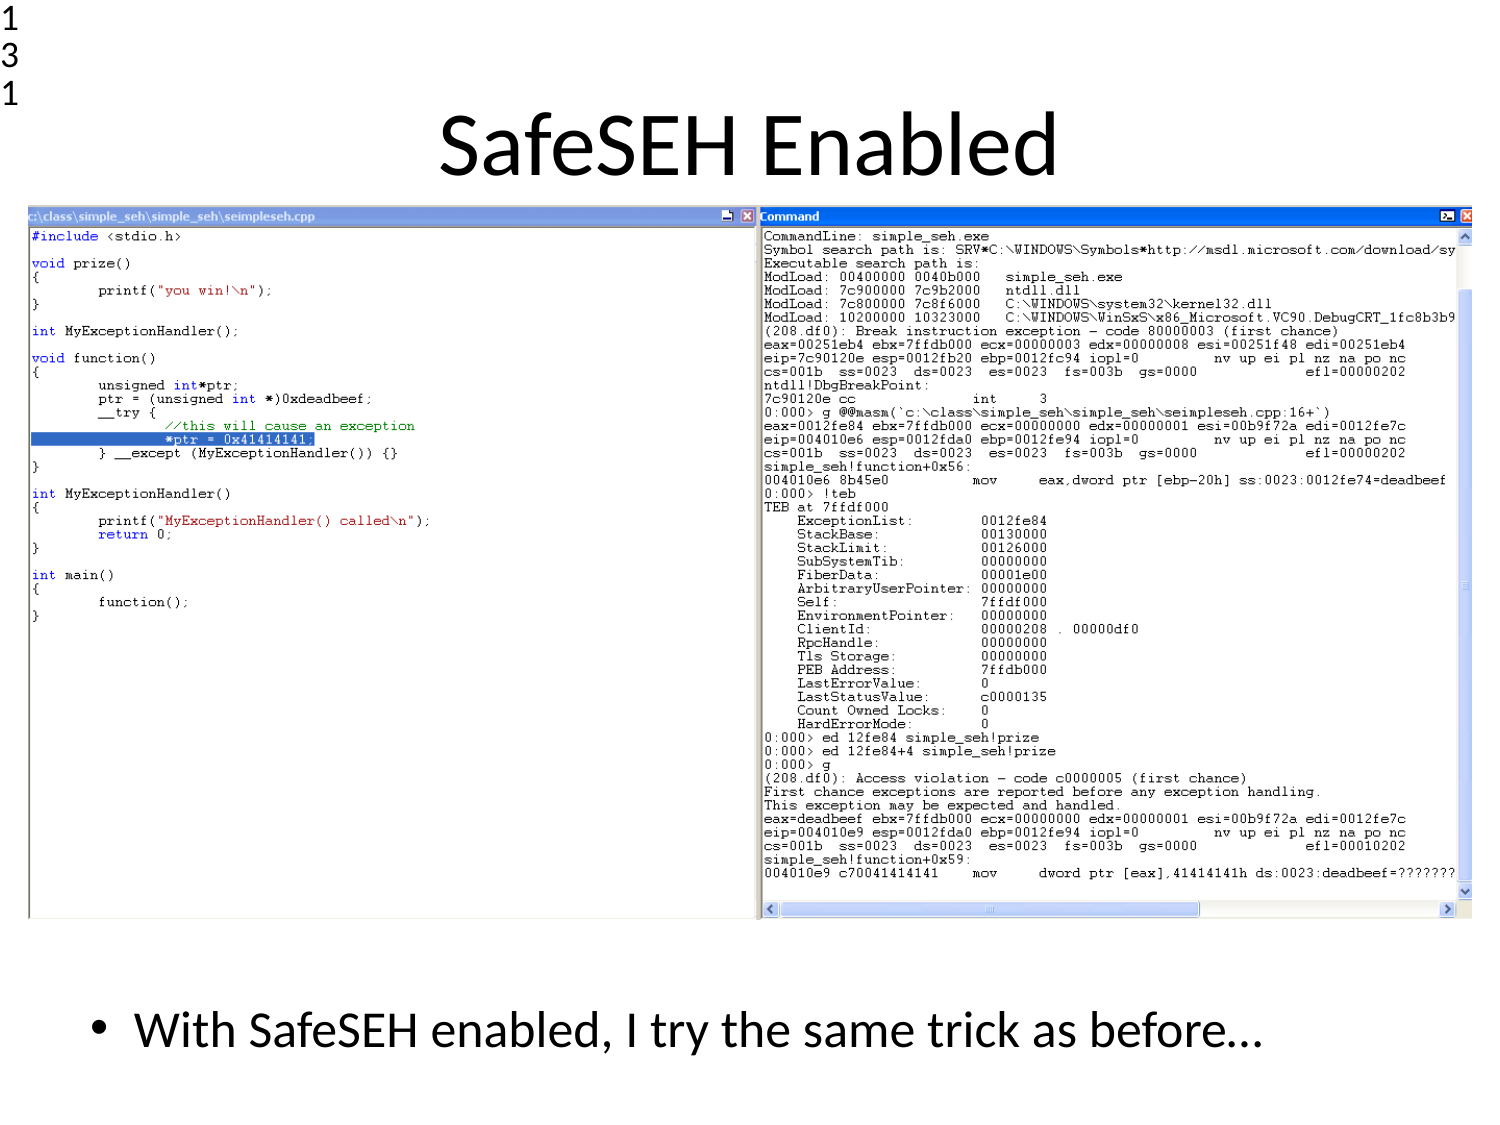

# SafeSEH Enabled
With SafeSEH enabled, I try the same trick as before…